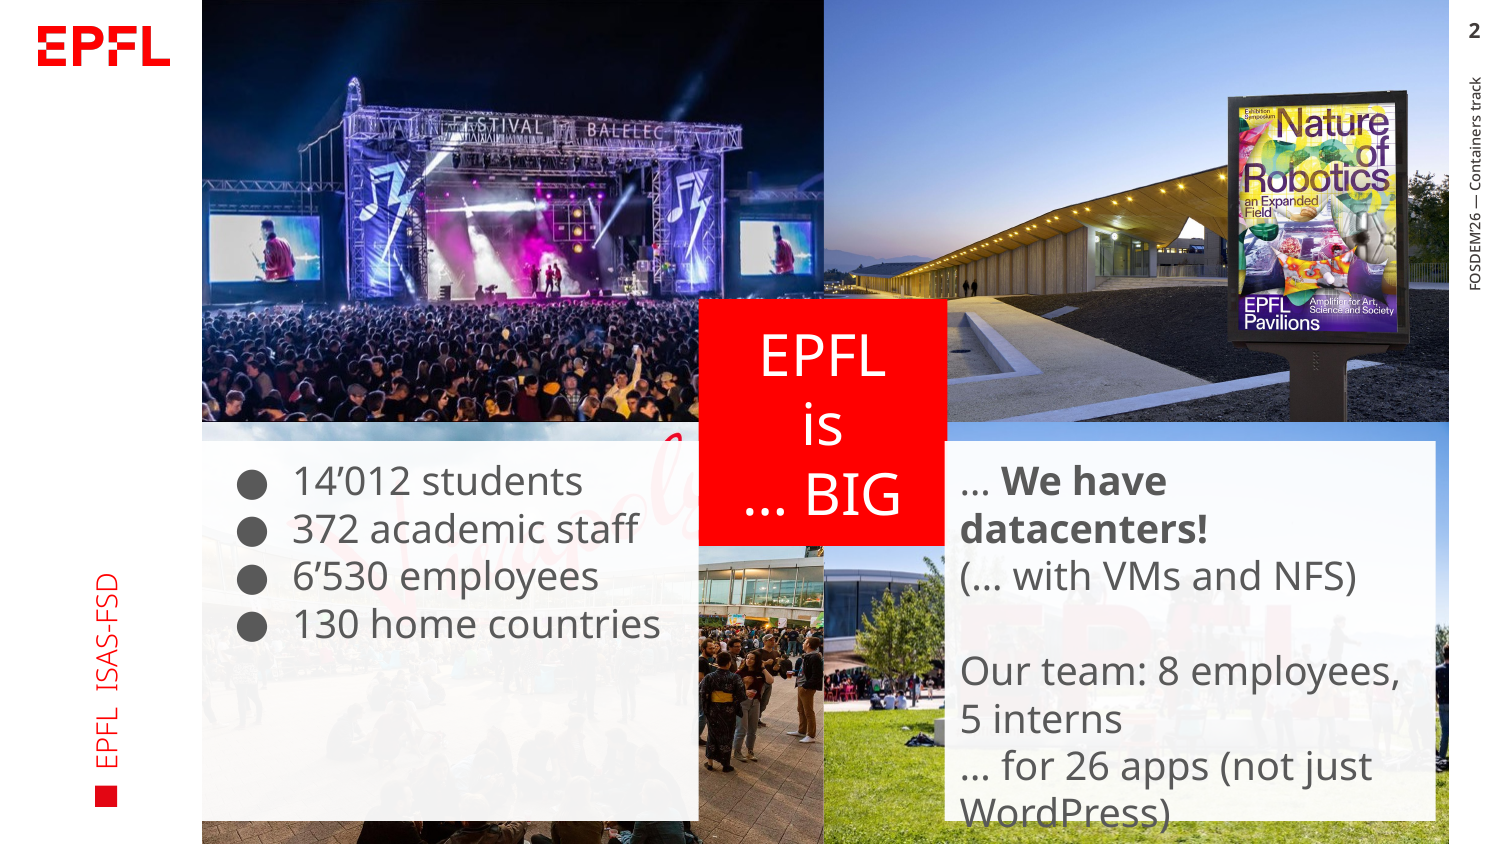

# EPFL is … BIG
14’012 students
372 academic staff
6’530 employees
130 home countries
… We have datacenters!
(… with VMs and NFS)
Our team: 8 employees, 5 interns
… for 26 apps (not just WordPress)